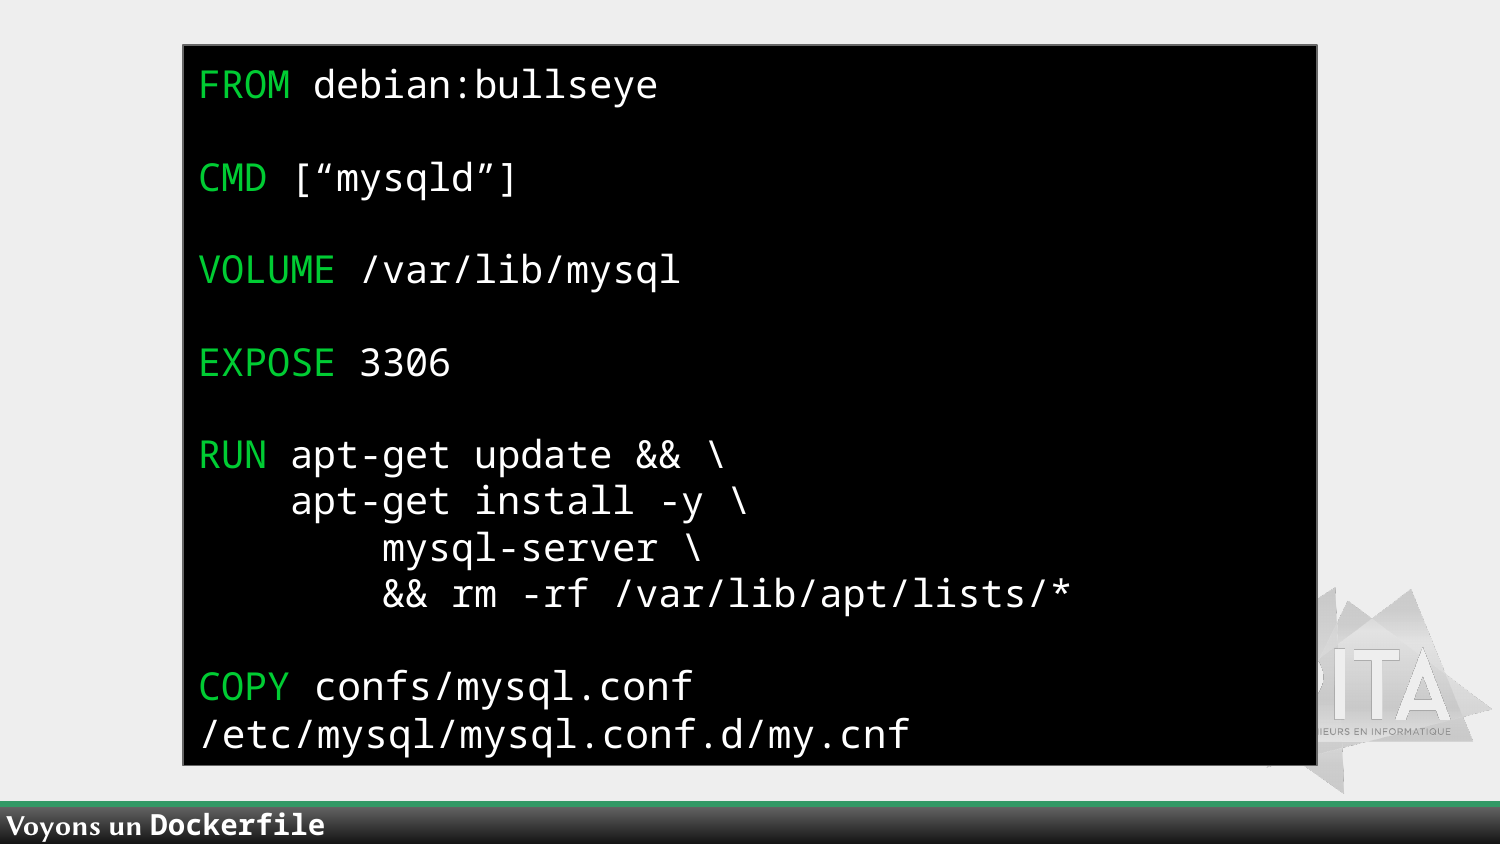

FROM debian:bullseye
CMD [“mysqld”]
VOLUME /var/lib/mysql
EXPOSE 3306
RUN apt-get update && \
 apt-get install -y \
 mysql-server \
 && rm -rf /var/lib/apt/lists/*
COPY confs/mysql.conf /etc/mysql/mysql.conf.d/my.cnf
# Voyons un Dockerfile